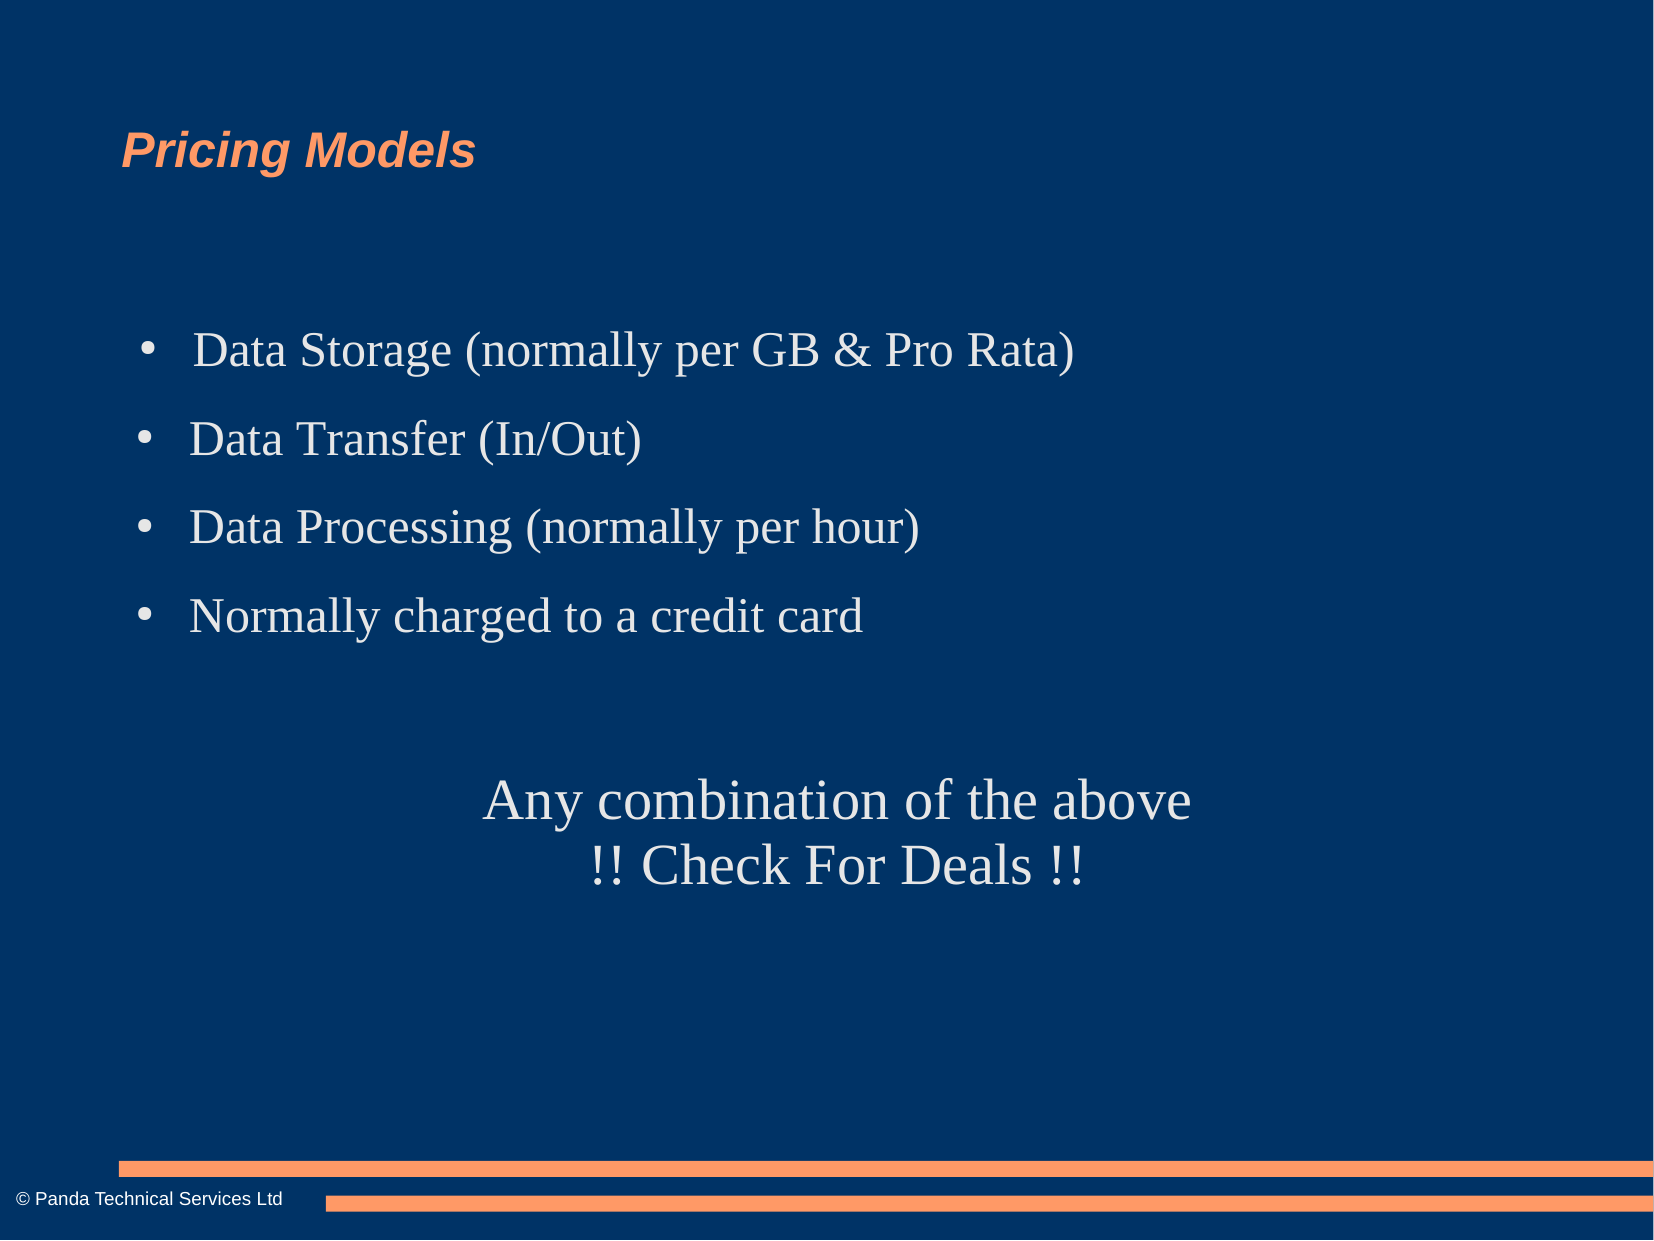

# Pricing Models
Data Storage (normally per GB & Pro Rata)
Data Transfer (In/Out)
Data Processing (normally per hour)
Normally charged to a credit card
Any combination of the above
!! Check For Deals !!
© Panda Technical Services Ltd